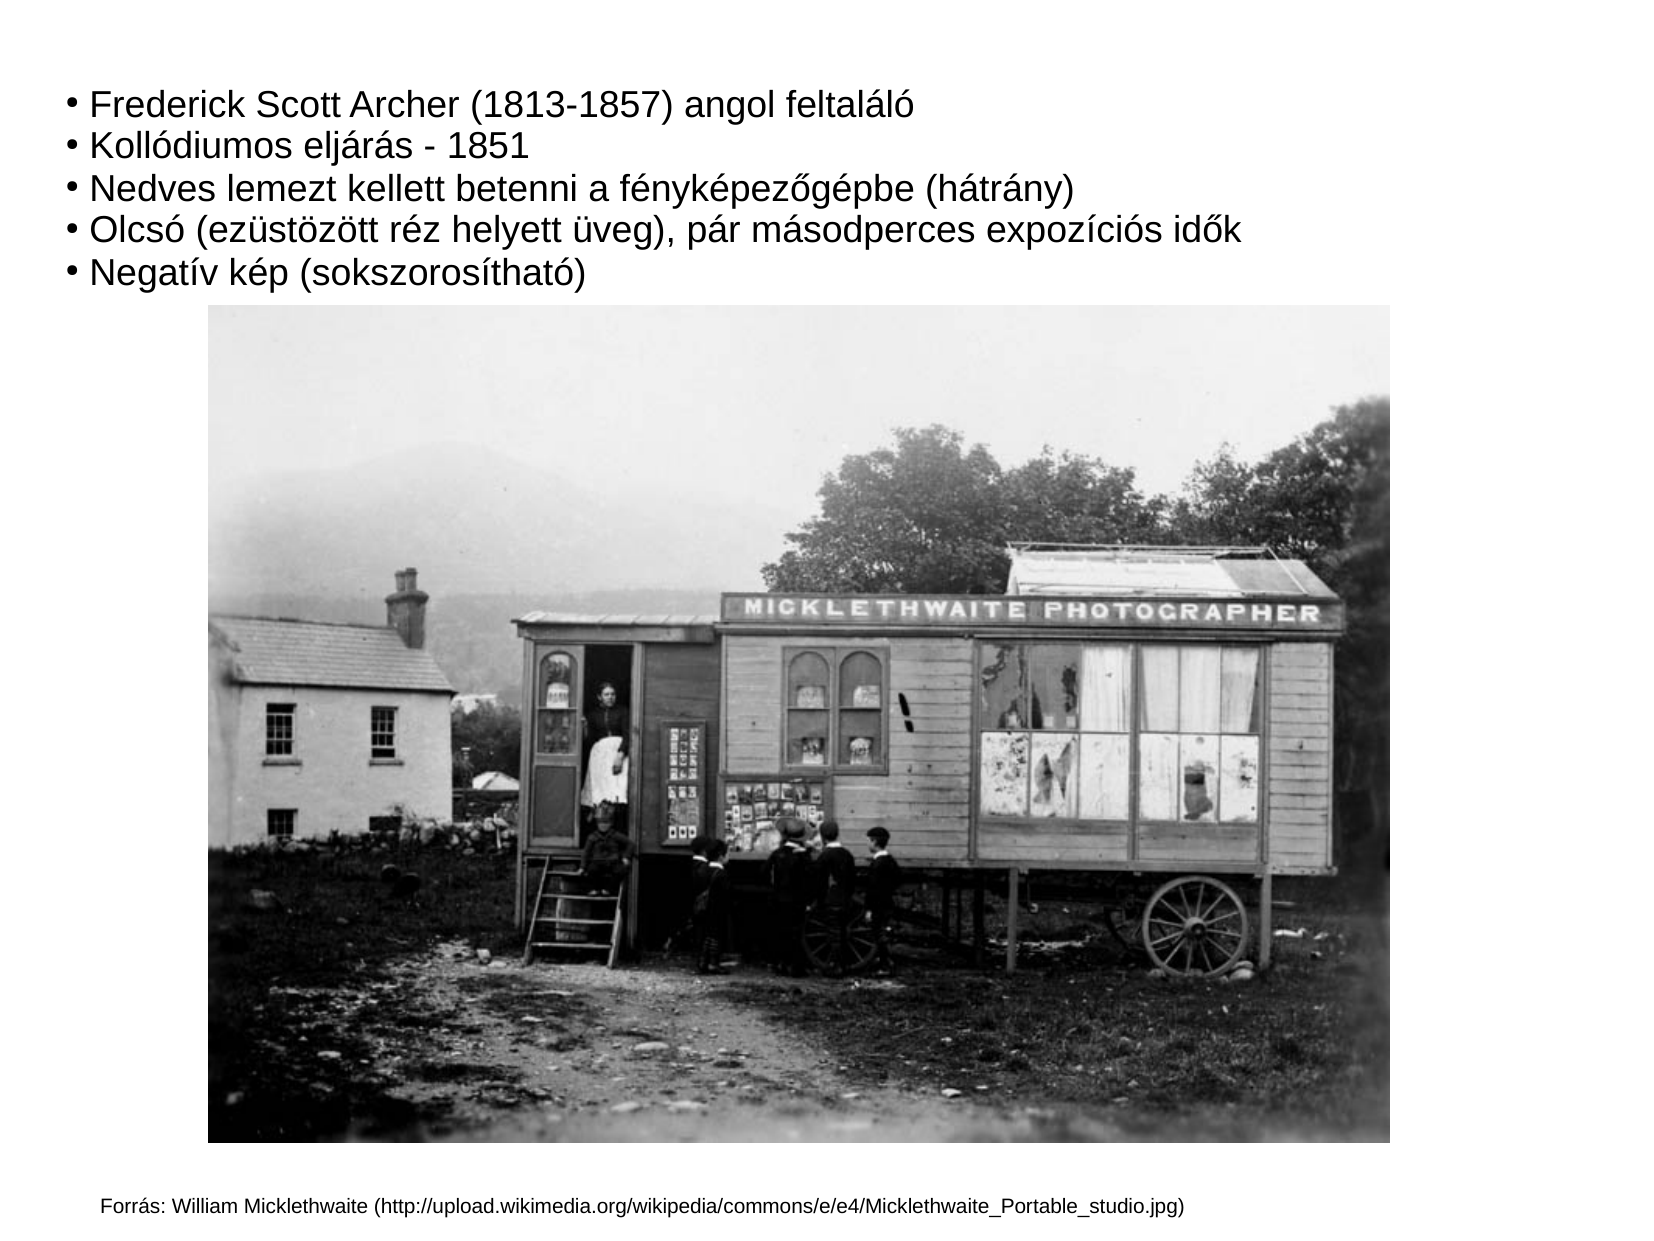

Frederick Scott Archer (1813-1857) angol feltaláló
 Kollódiumos eljárás - 1851
 Nedves lemezt kellett betenni a fényképezőgépbe (hátrány)
 Olcsó (ezüstözött réz helyett üveg), pár másodperces expozíciós idők
 Negatív kép (sokszorosítható)
Forrás: William Micklethwaite (http://upload.wikimedia.org/wikipedia/commons/e/e4/Micklethwaite_Portable_studio.jpg)